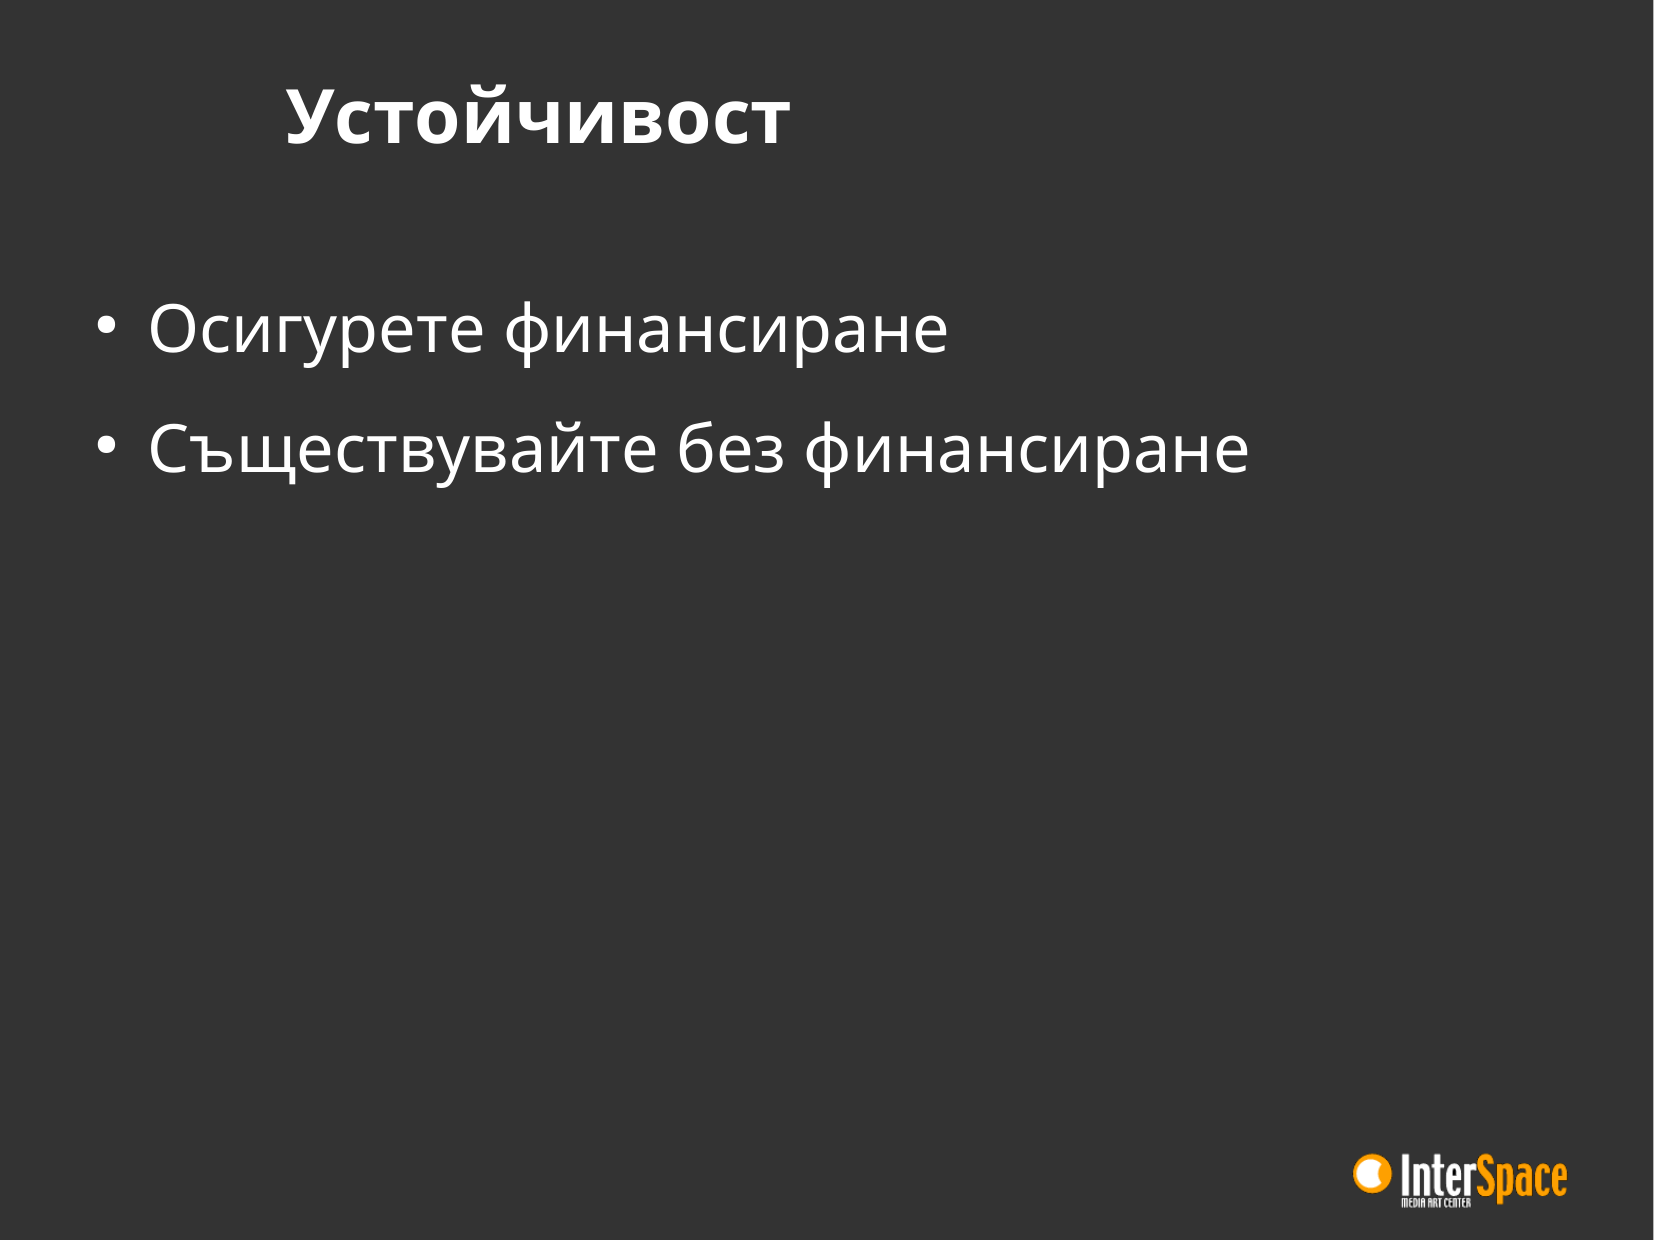

# Устойчивост
Осигурете финансиране
Съществувайте без финансиране